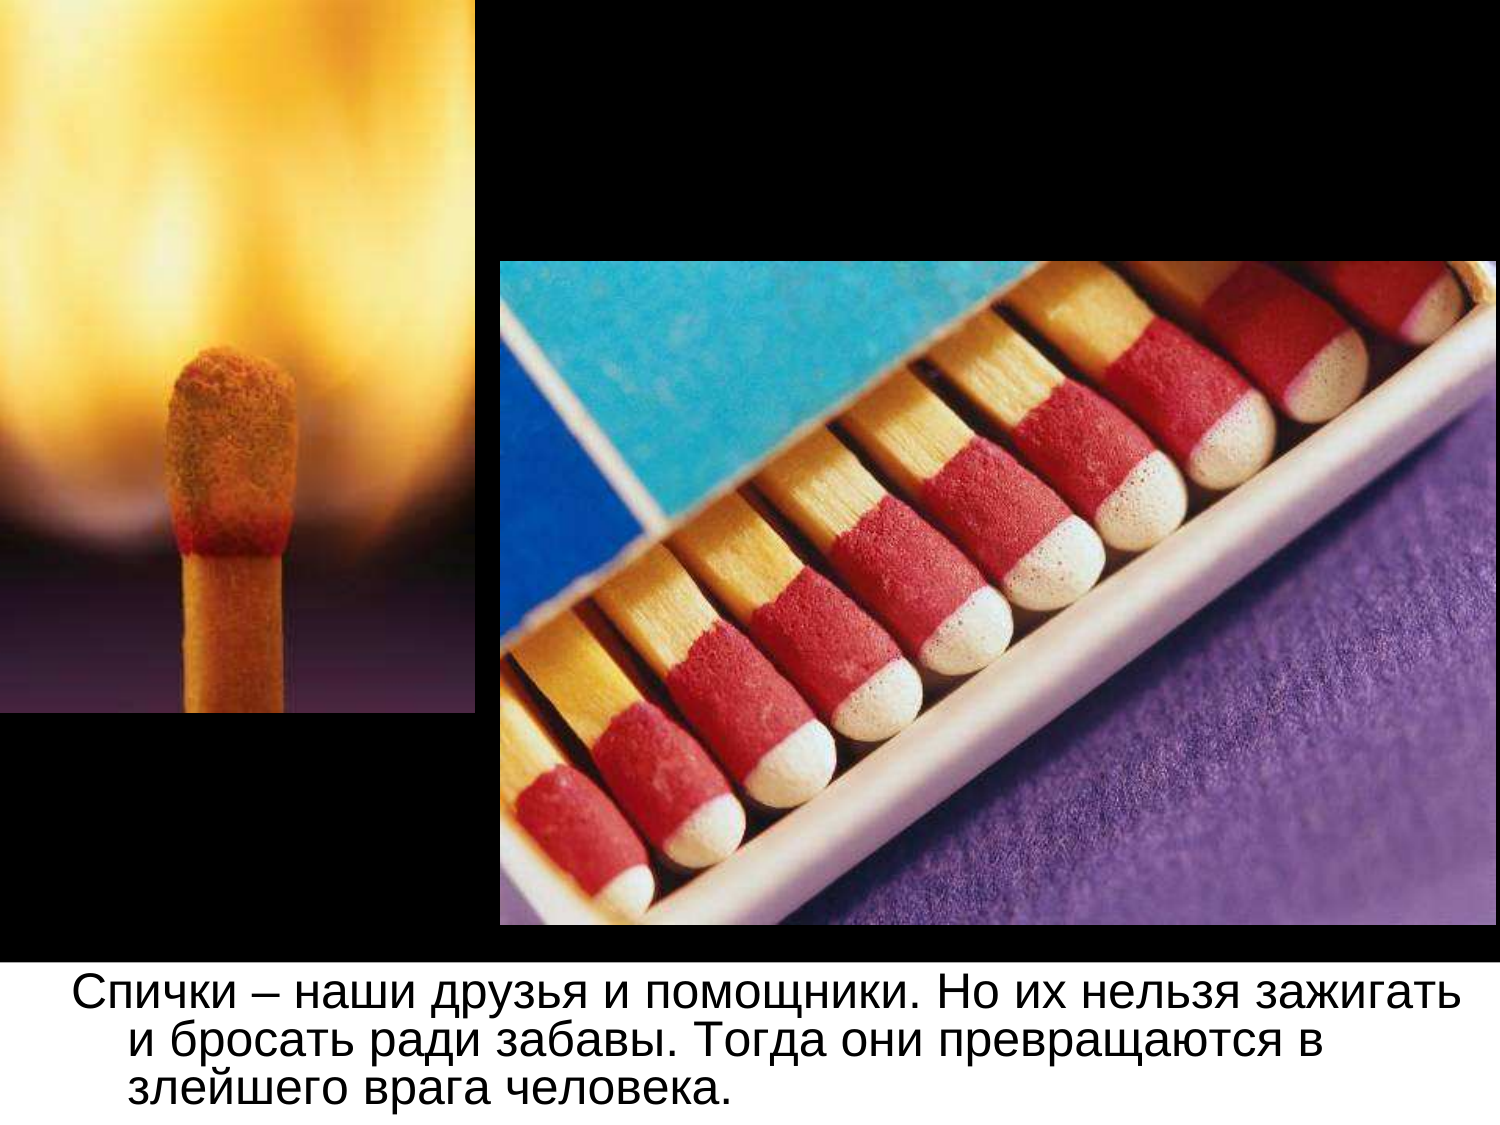

# Спички – наши друзья и помощники. Но их нельзя зажигать и бросать ради забавы. Тогда они превращаются в злейшего врага человека.
Спички – наши друзья и помощники. Но их нельзя зажигать и бросать ради забавы. Тогда они превращаются в злейшего врага человека.